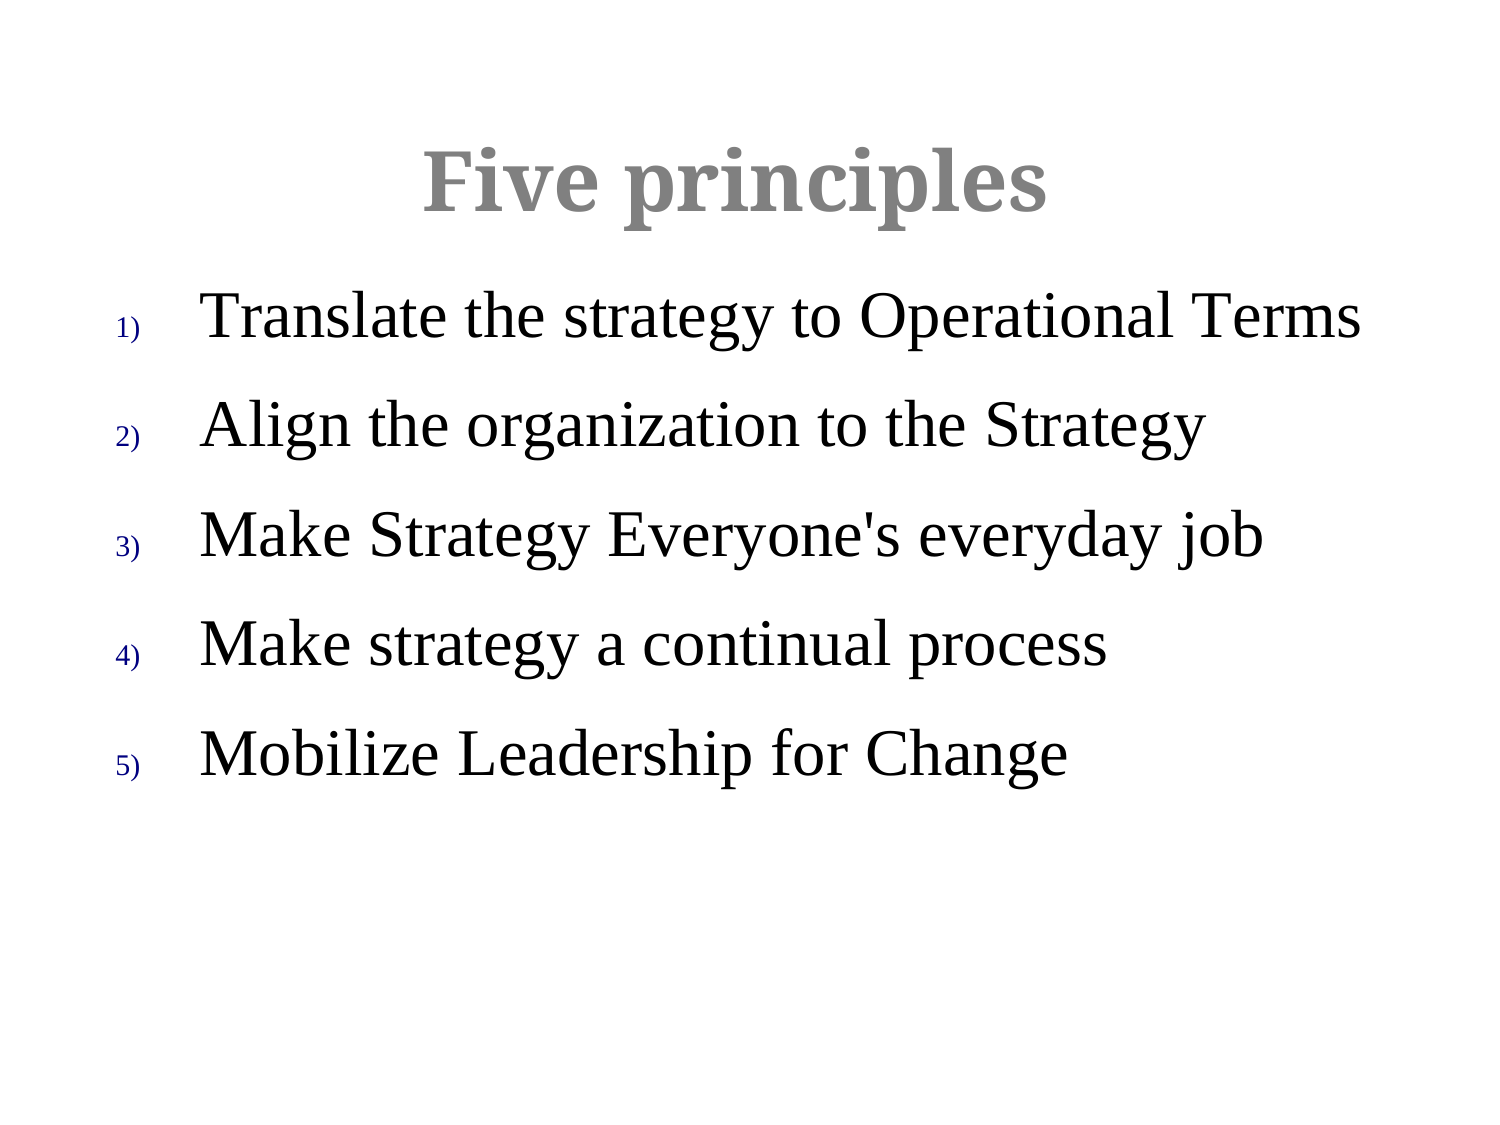

Five principles
# Translate the strategy to Operational Terms
Align the organization to the Strategy
Make Strategy Everyone's everyday job
Make strategy a continual process
Mobilize Leadership for Change